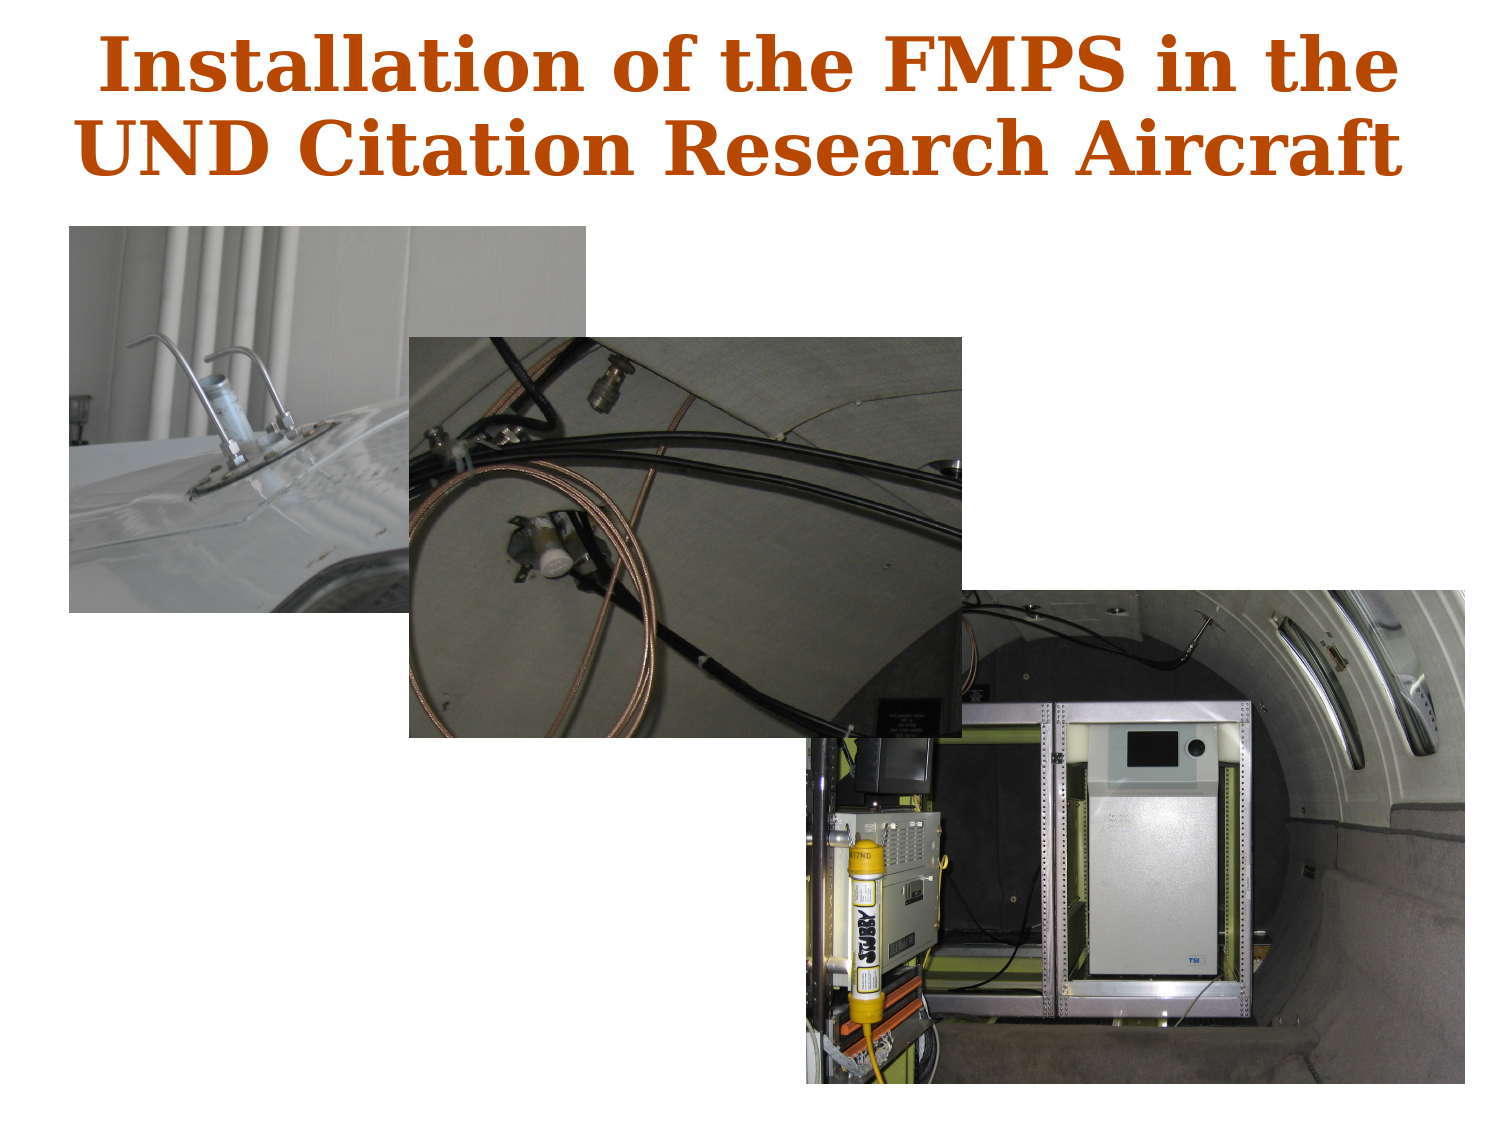

# Installation of the FMPS in the UND Citation Research Aircraft
Exterior of the Inlet and Outlet use for FSMP on the UND Citation Aircraft.
Interior of the Inlet and Outlet use for FSMP on the UND Citation Aircraft.
The Fast Mobility Particle Sizer in a rear rack on the University of North Dakota’s (UND) Citation Research Aircraft.